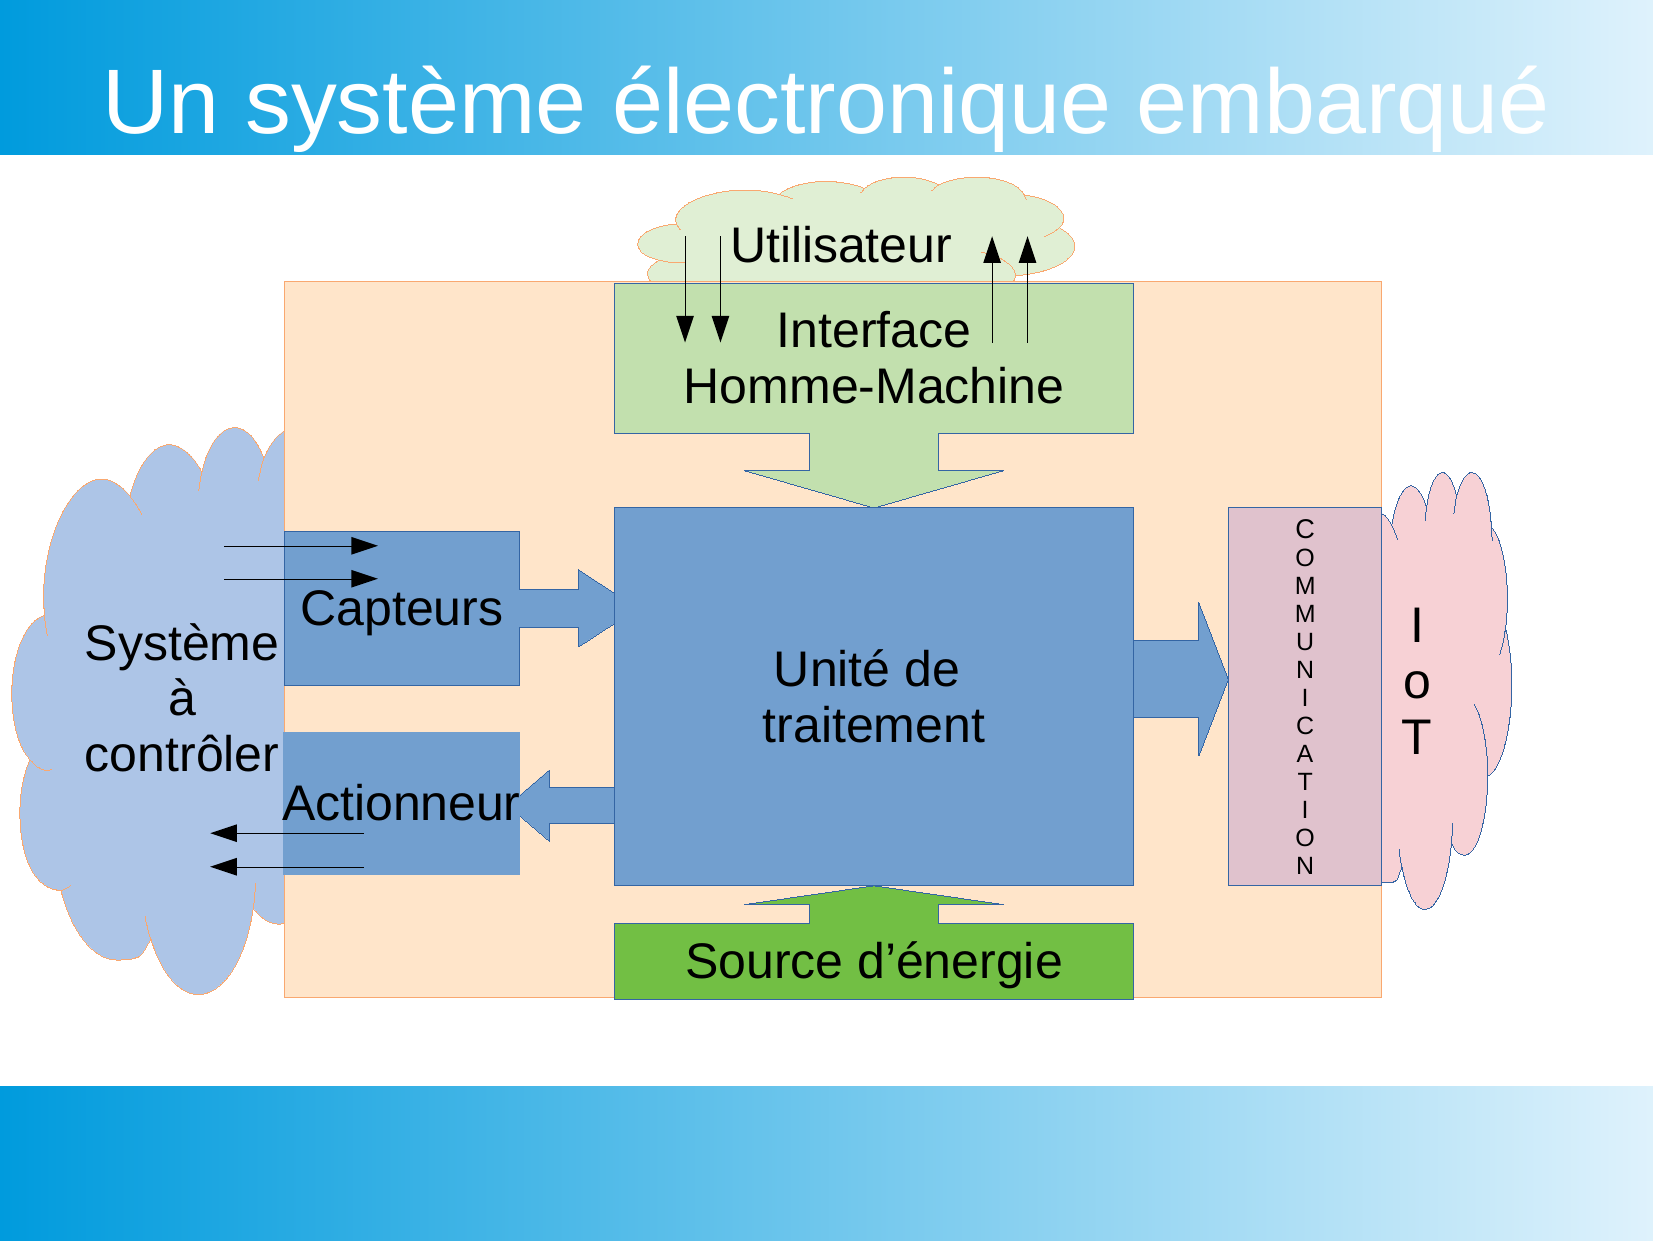

# Un système électronique embarqué
Utilisateur
Interface
Homme-Machine
Système
à
contrôler
I
o
T
Unité de
traitement
C
O
M
M
U
N
I
C
A
T
I
O
N
Capteurs
Actionneur
Source d’énergie